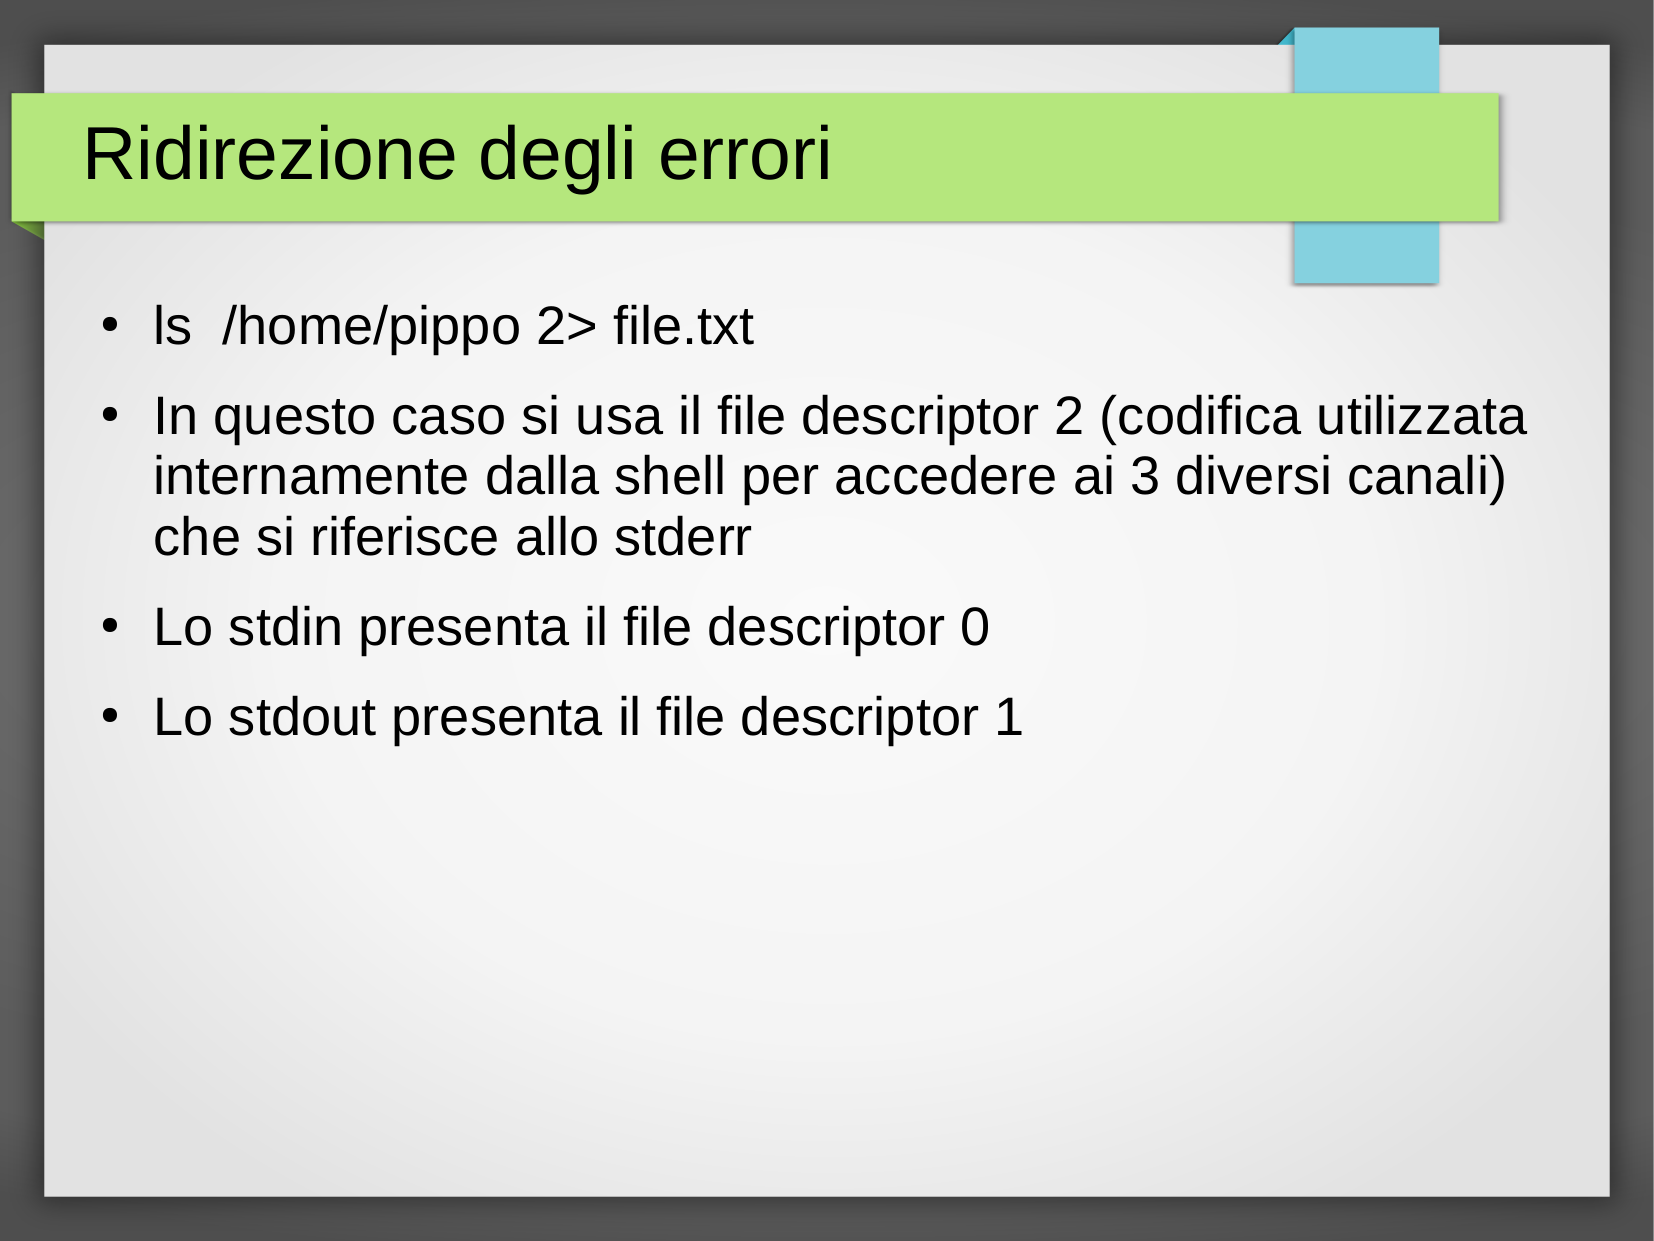

# Ridirezione degli errori
ls /home/pippo 2> file.txt
In questo caso si usa il file descriptor 2 (codifica utilizzata internamente dalla shell per accedere ai 3 diversi canali) che si riferisce allo stderr
Lo stdin presenta il file descriptor 0
Lo stdout presenta il file descriptor 1